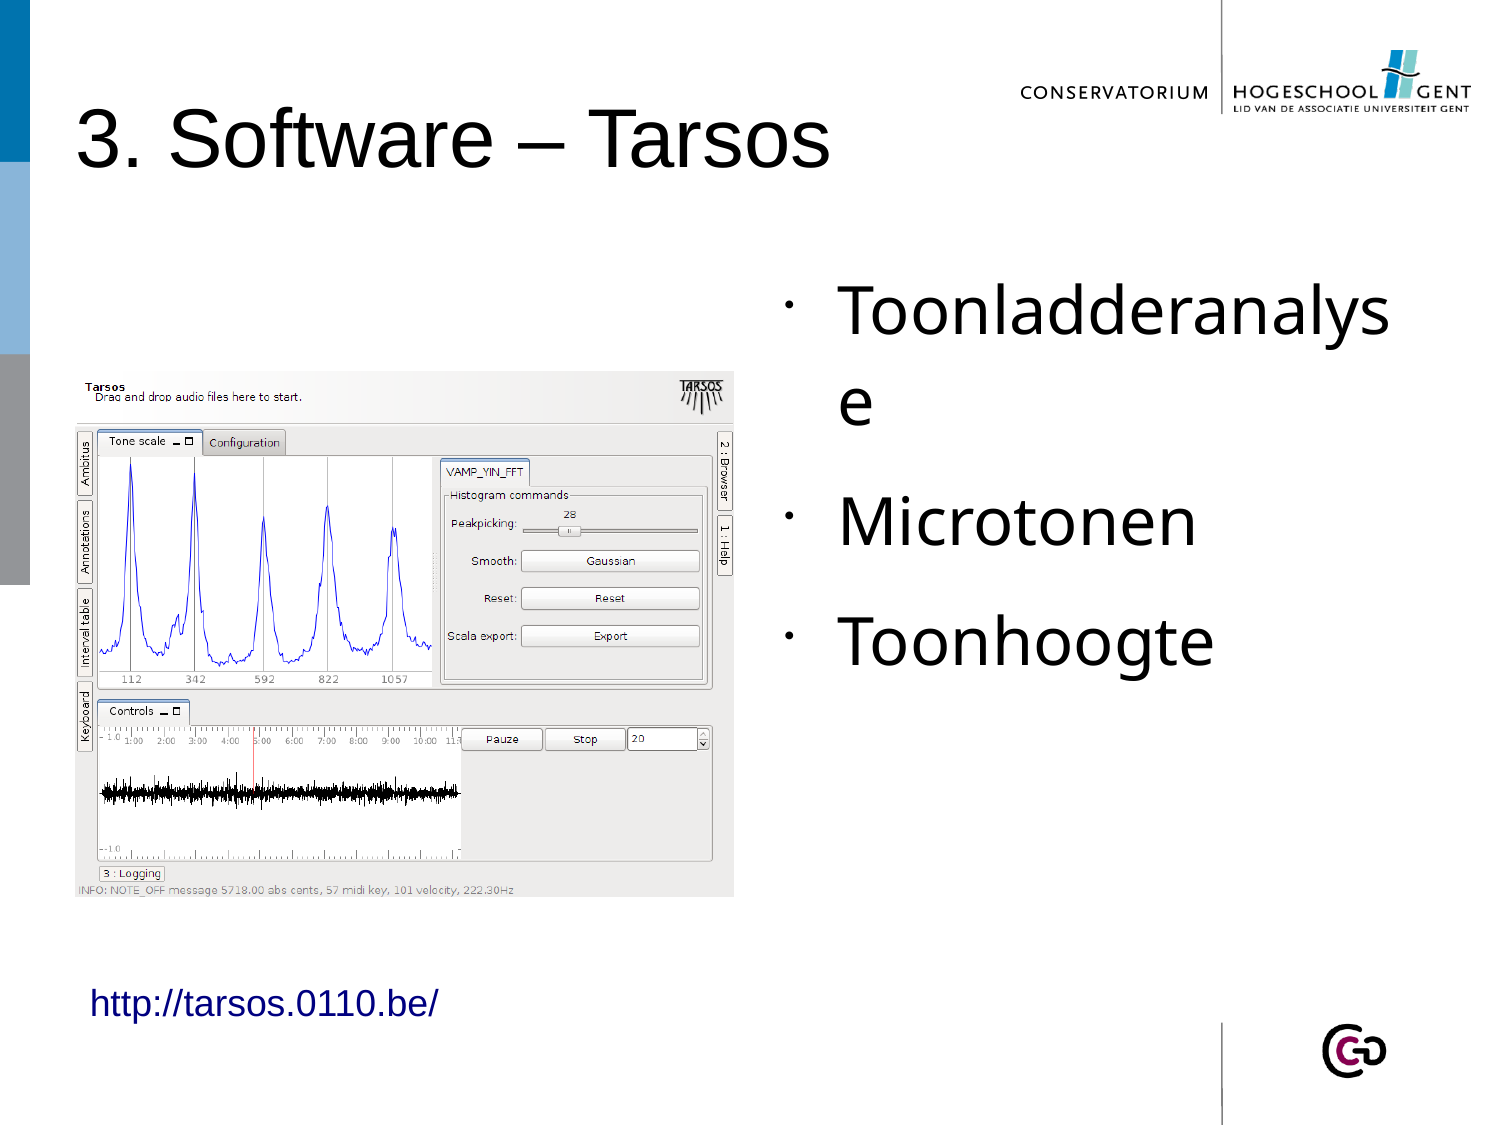

# 3. Software – Tarsos
Toonladderanalyse
Microtonen
Toonhoogte
http://tarsos.0110.be/